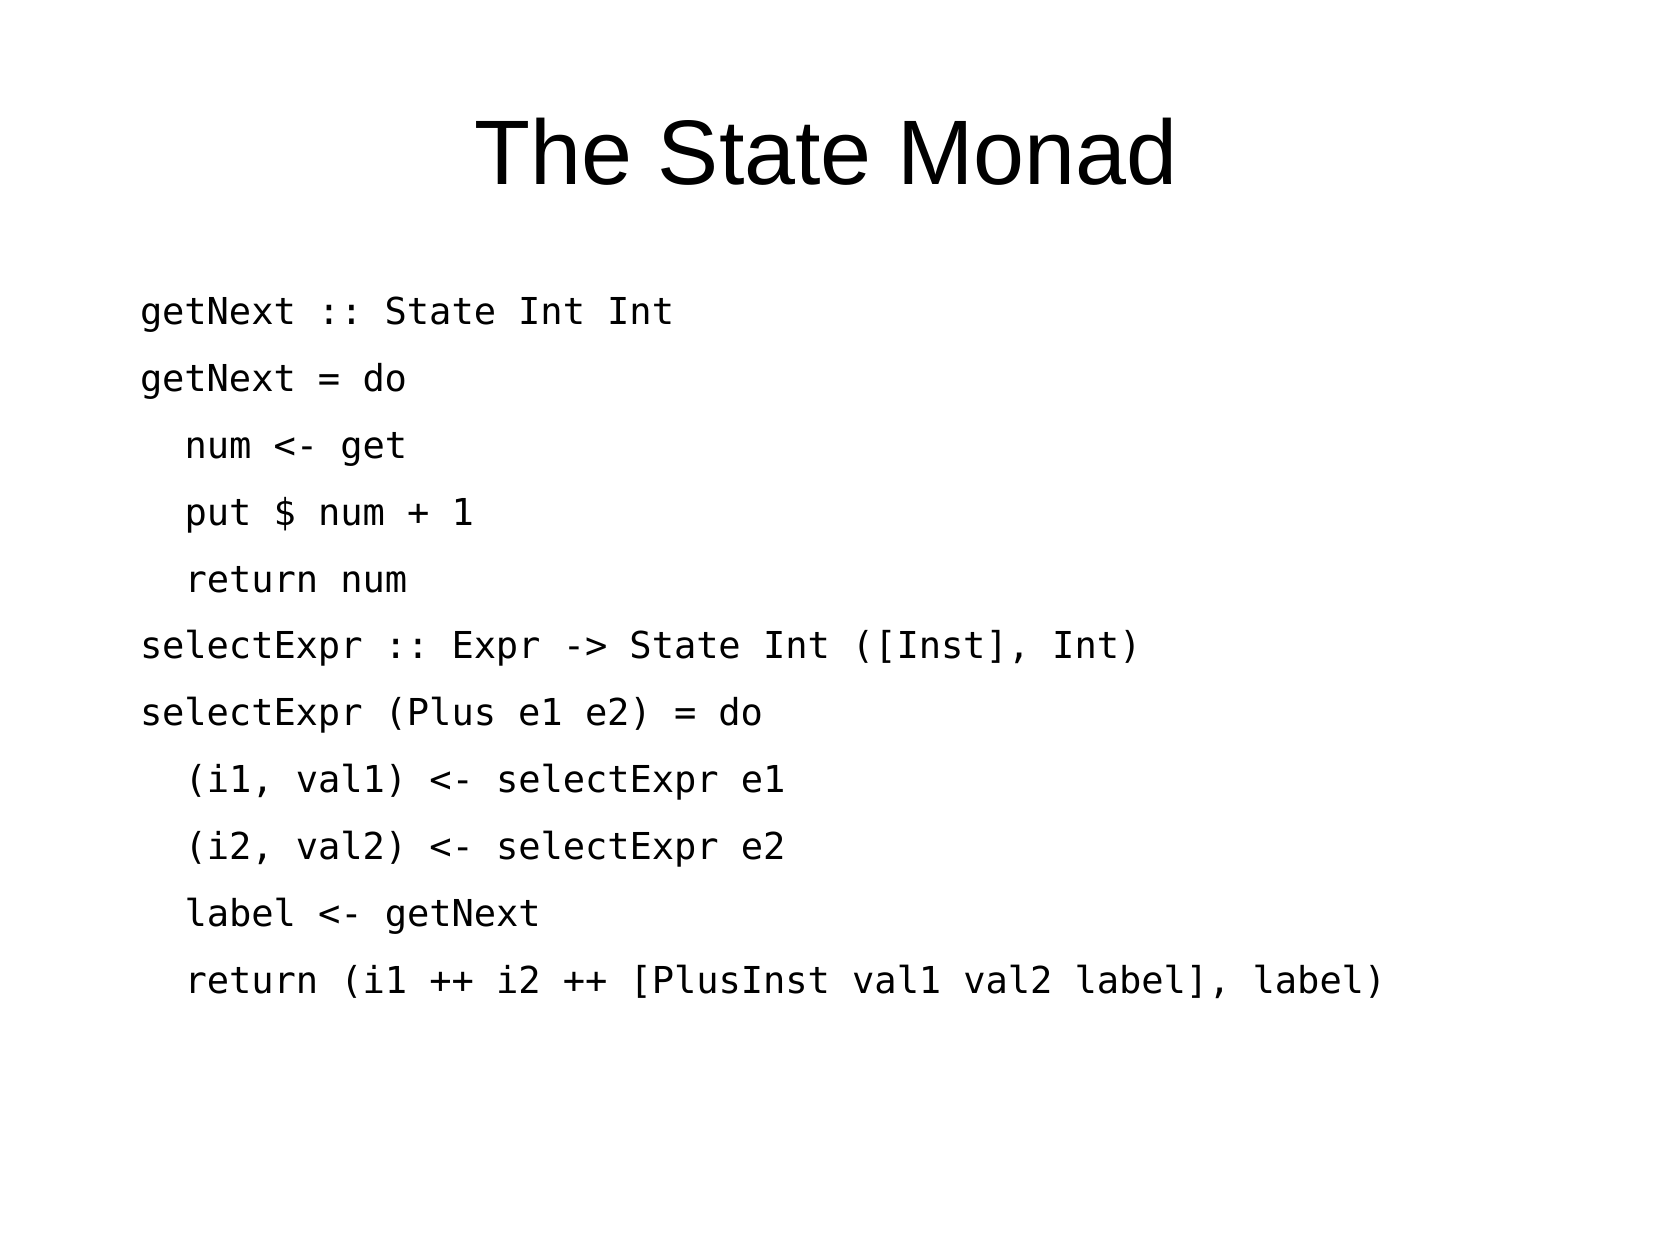

# The State Monad
getNext :: State Int Int
getNext = do
 num <- get
 put $ num + 1
 return num
selectExpr :: Expr -> State Int ([Inst], Int)
selectExpr (Plus e1 e2) = do
 (i1, val1) <- selectExpr e1
 (i2, val2) <- selectExpr e2
 label <- getNext
 return (i1 ++ i2 ++ [PlusInst val1 val2 label], label)